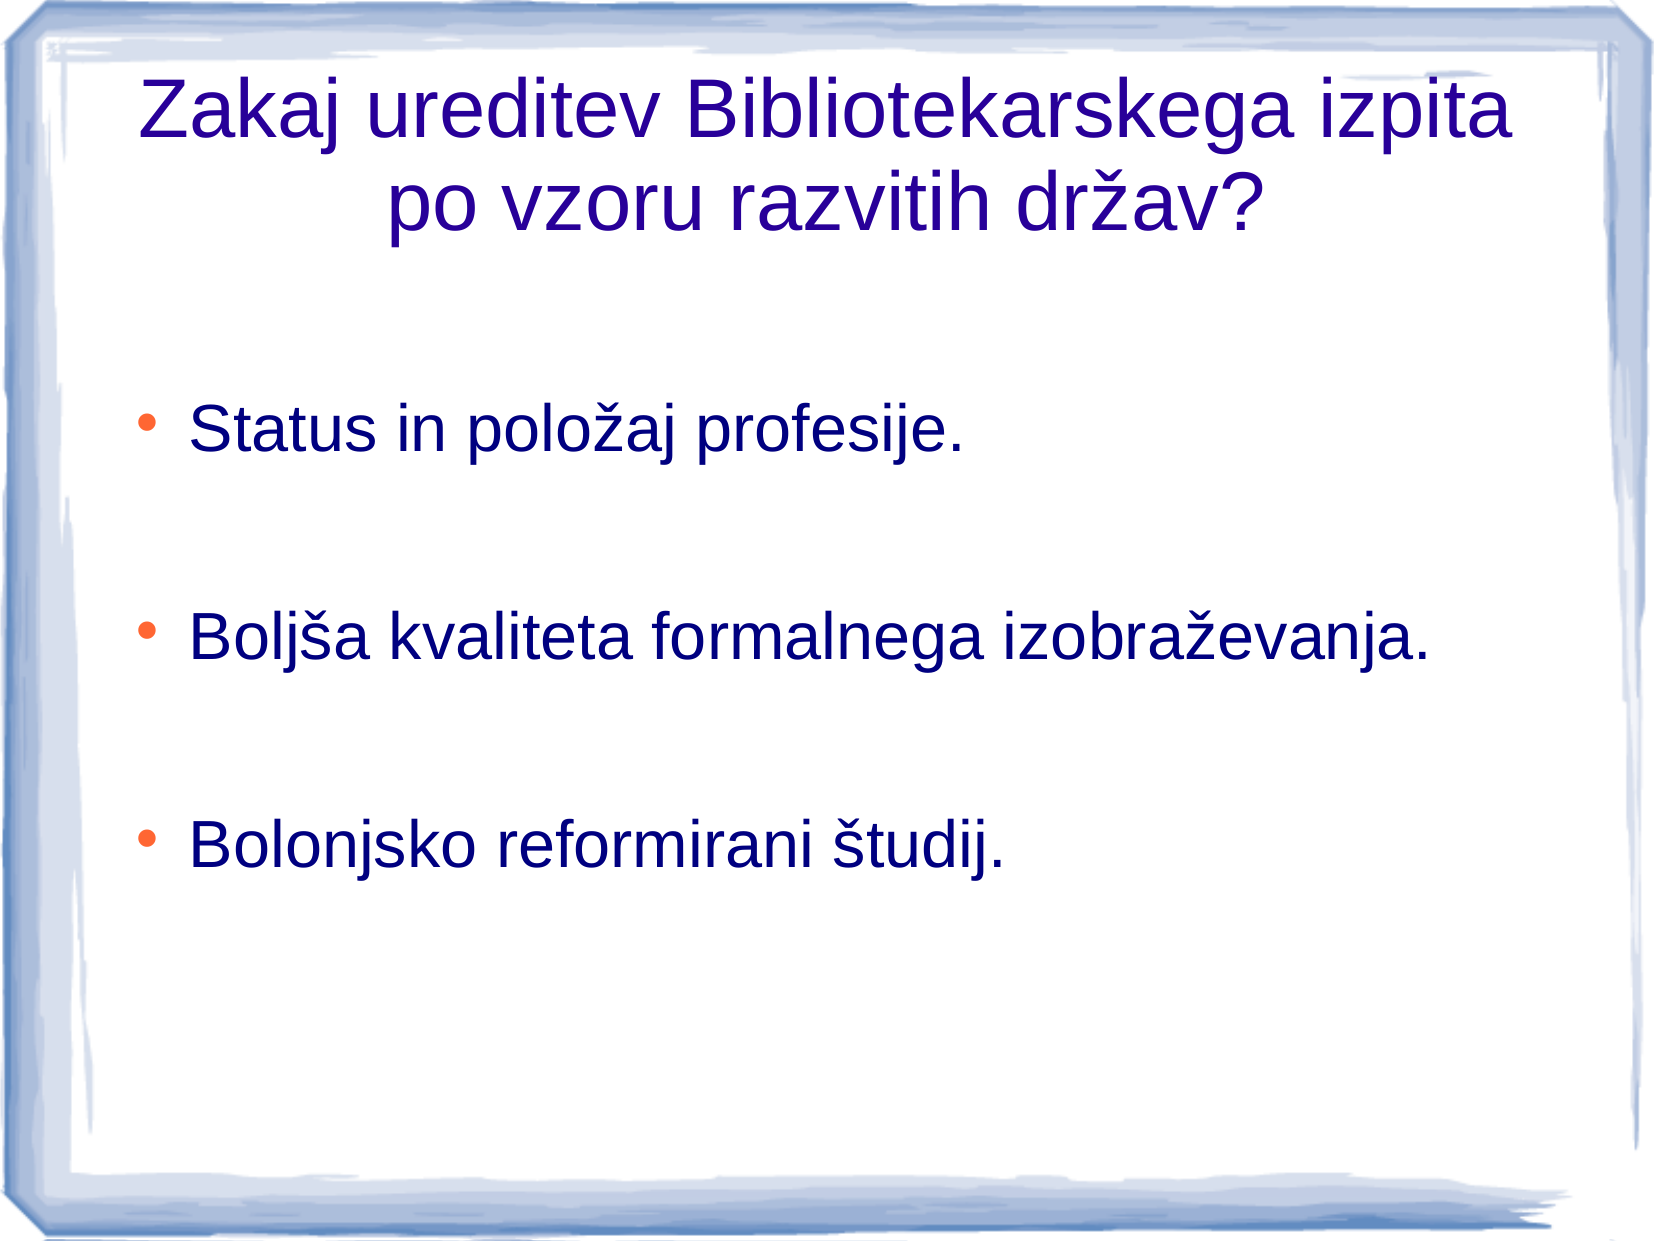

# Zakaj ureditev Bibliotekarskega izpita po vzoru razvitih držav?
Status in položaj profesije.
Boljša kvaliteta formalnega izobraževanja.
Bolonjsko reformirani študij.